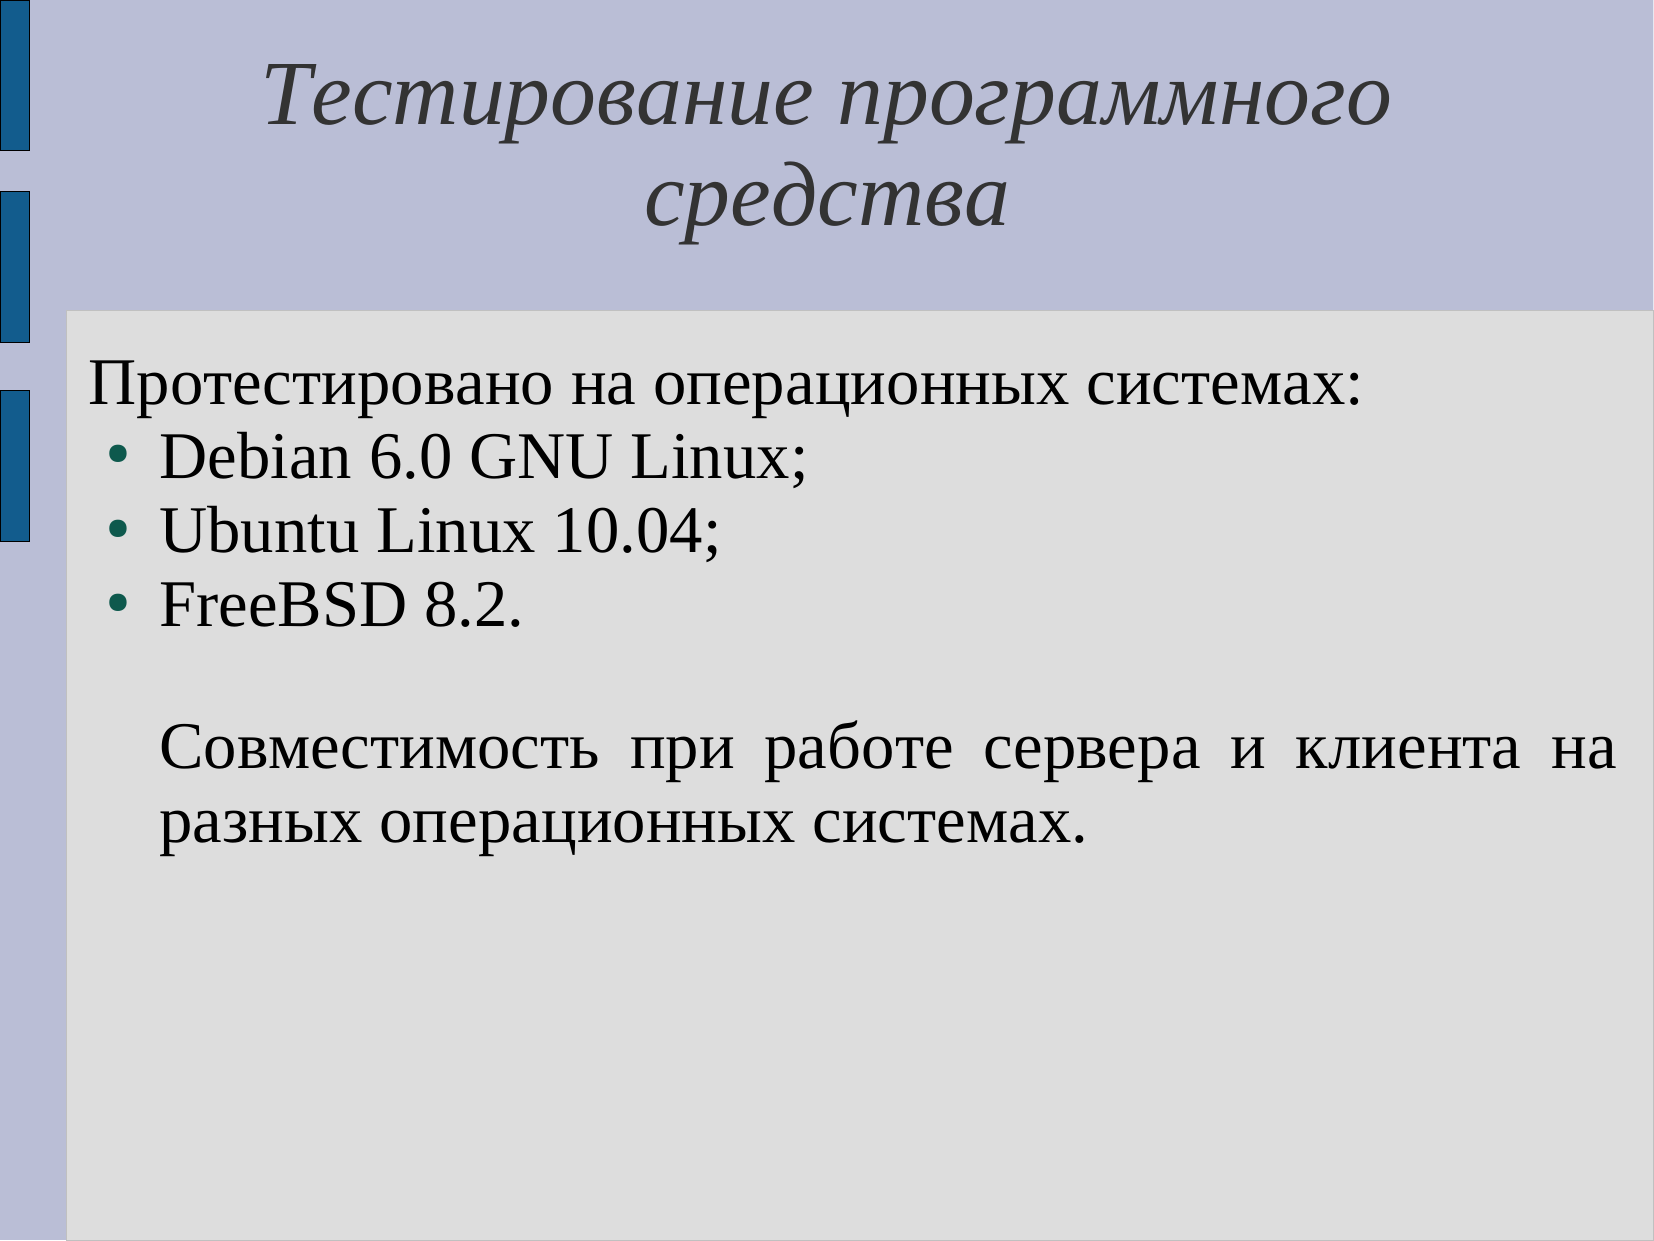

# Тестирование программного средства
Протестировано на операционных системах:
Debian 6.0 GNU Linux;
Ubuntu Linux 10.04;
FreeBSD 8.2.
Совместимость при работе сервера и клиента на разных операционных системах.